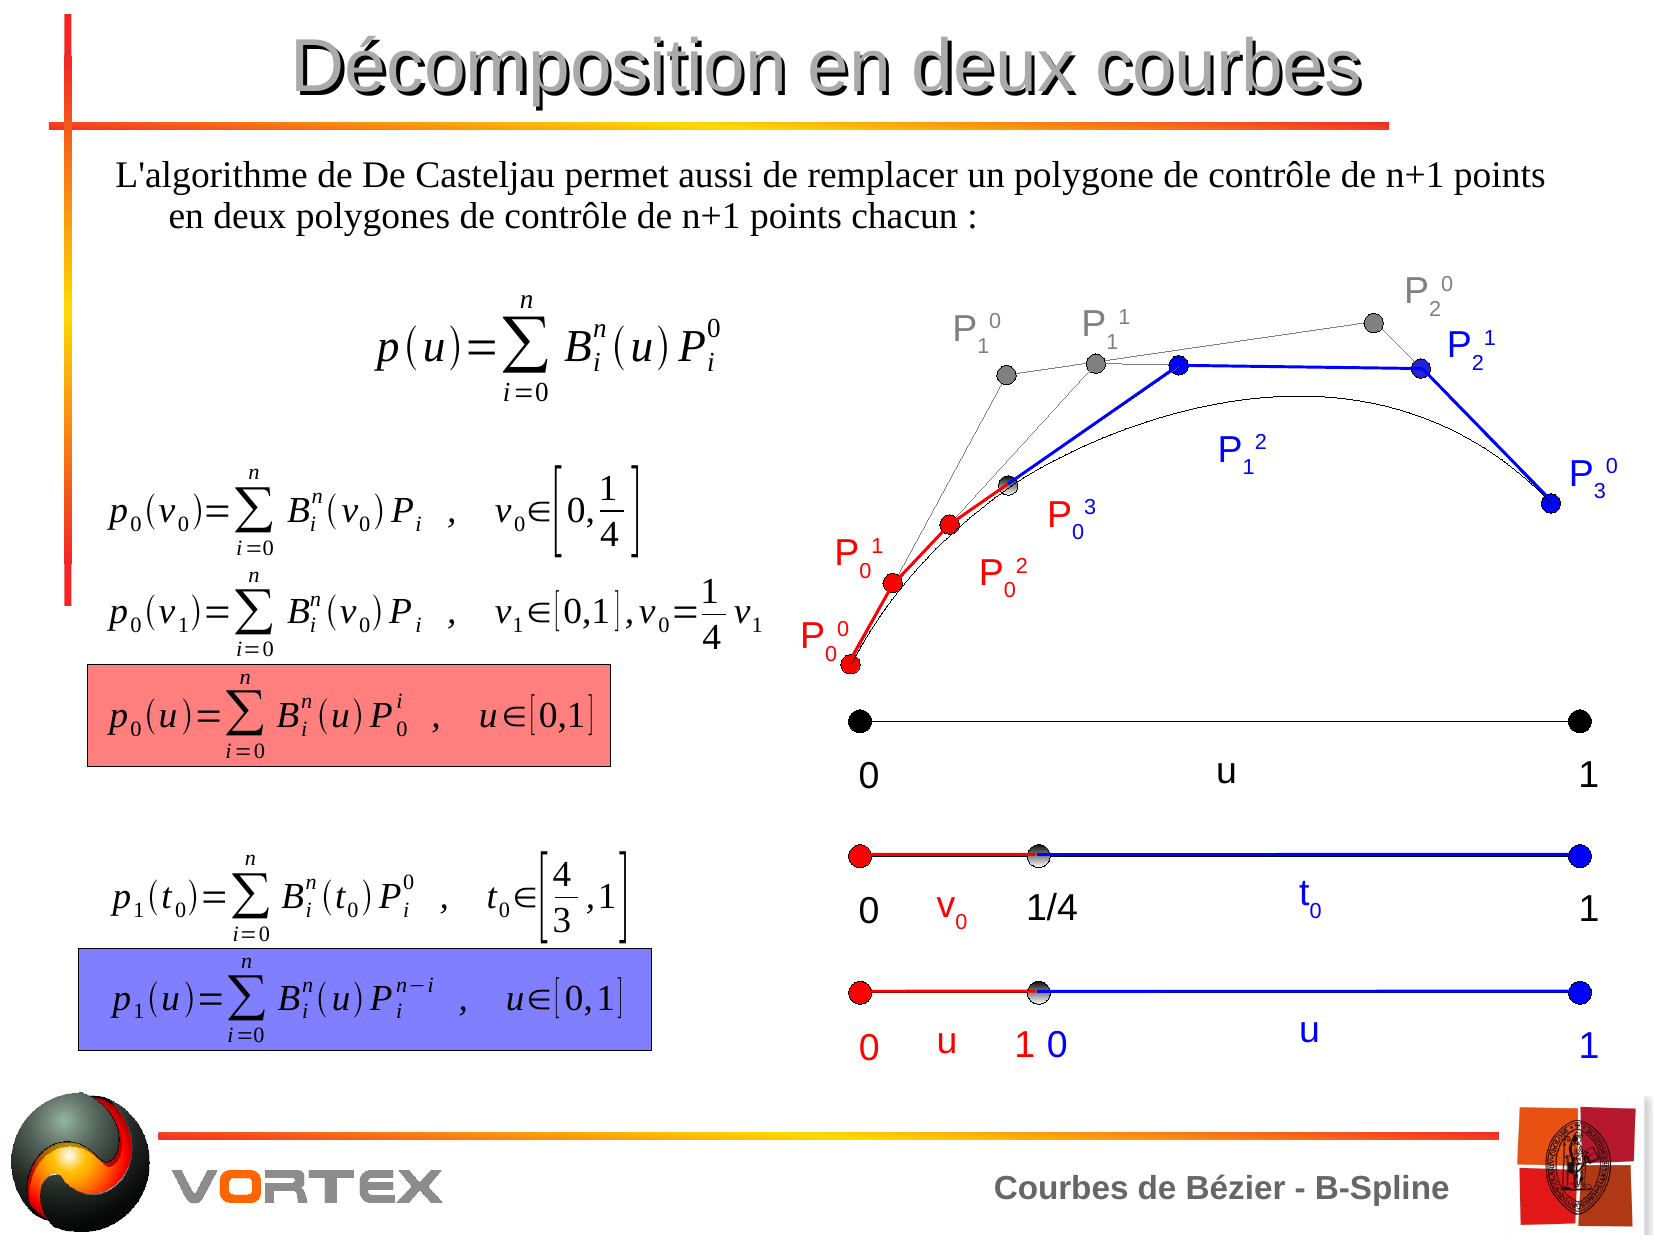

# Décomposition en deux courbes
L'algorithme de De Casteljau permet aussi de remplacer un polygone de contrôle de n+1 points en deux polygones de contrôle de n+1 points chacun :
P20
P11
P10
P21
P12
P30
P03
P01
P02
P00
u
1
0
t0
v0
1/4
1
0
u
u
1
0
1
0